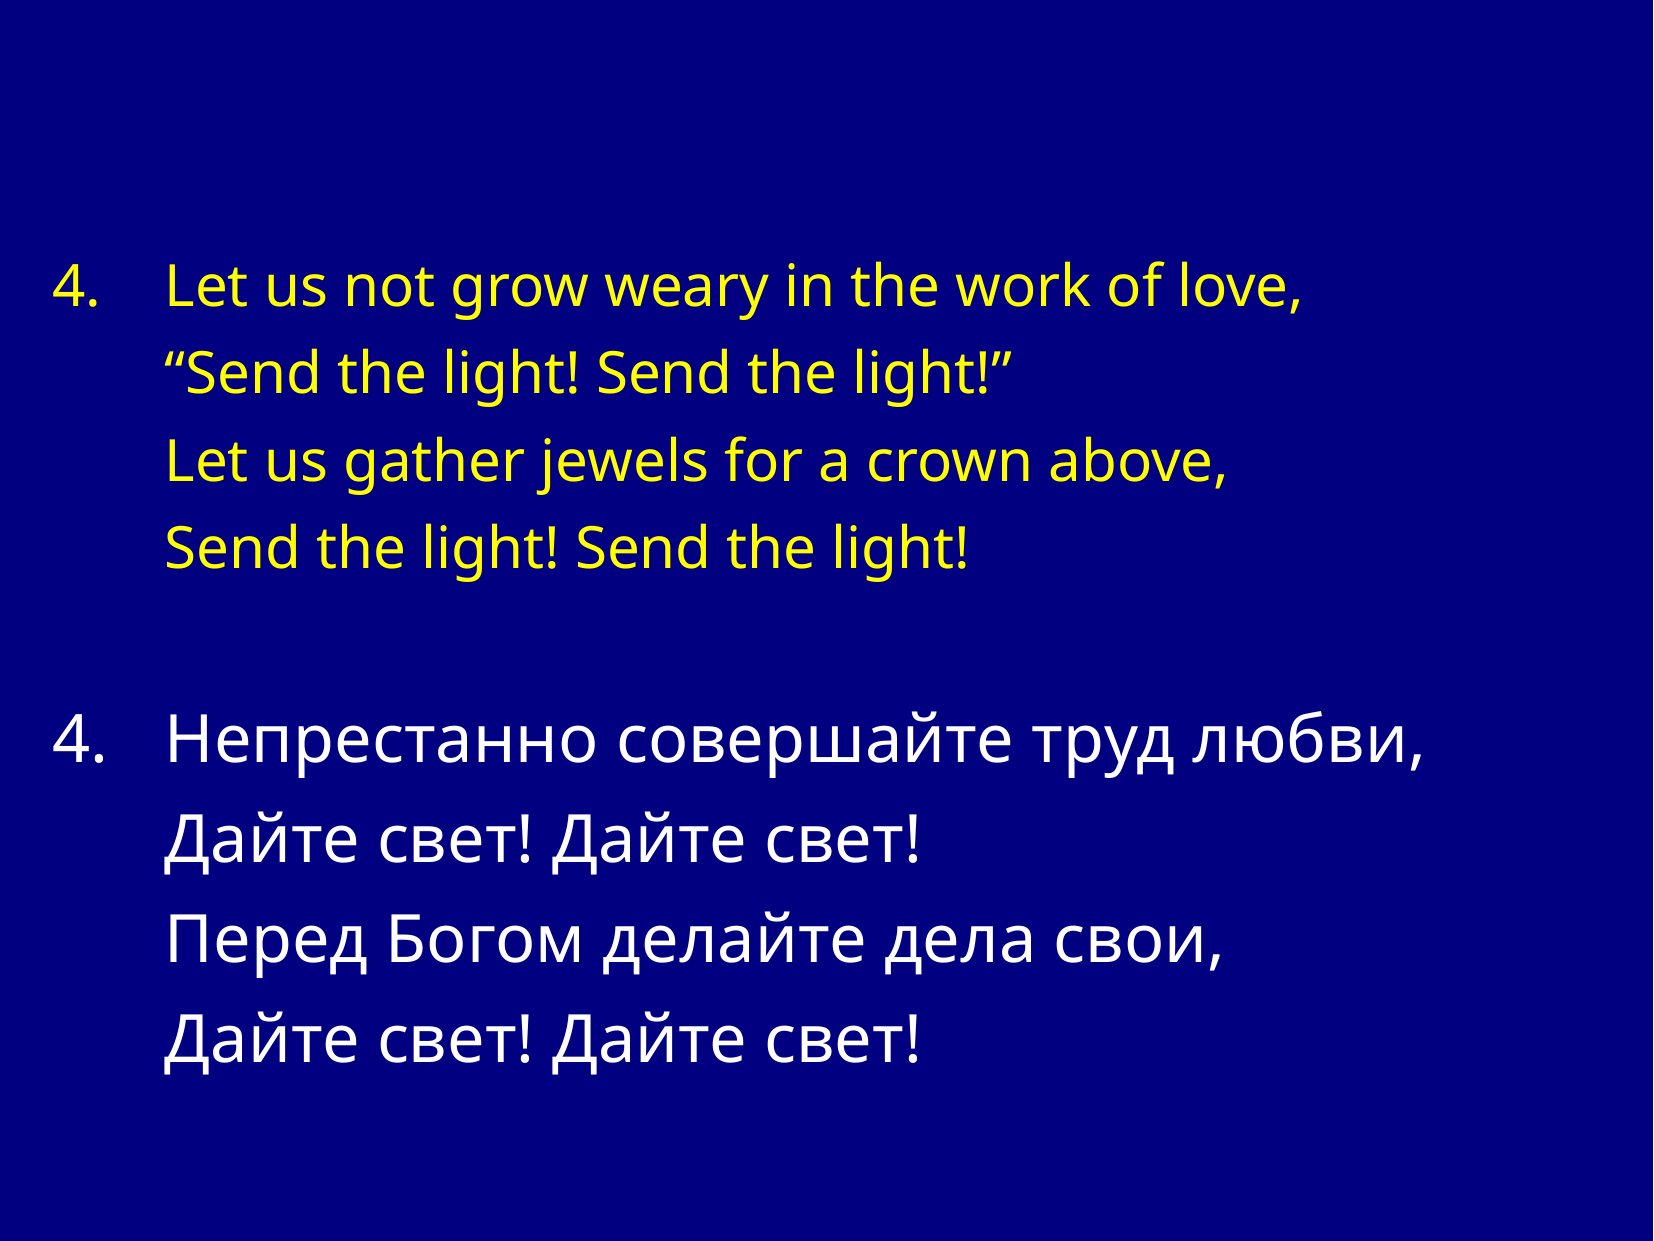

4.	Let us not grow weary in the work of love,
	“Send the light! Send the light!”
	Let us gather jewels for a crown above,
	Send the light! Send the light!
4.	Непрестанно совершайте труд любви,
	Дайте свет! Дайте свет!
	Перед Богом делайте дела свои,
	Дайте свет! Дайте свет!